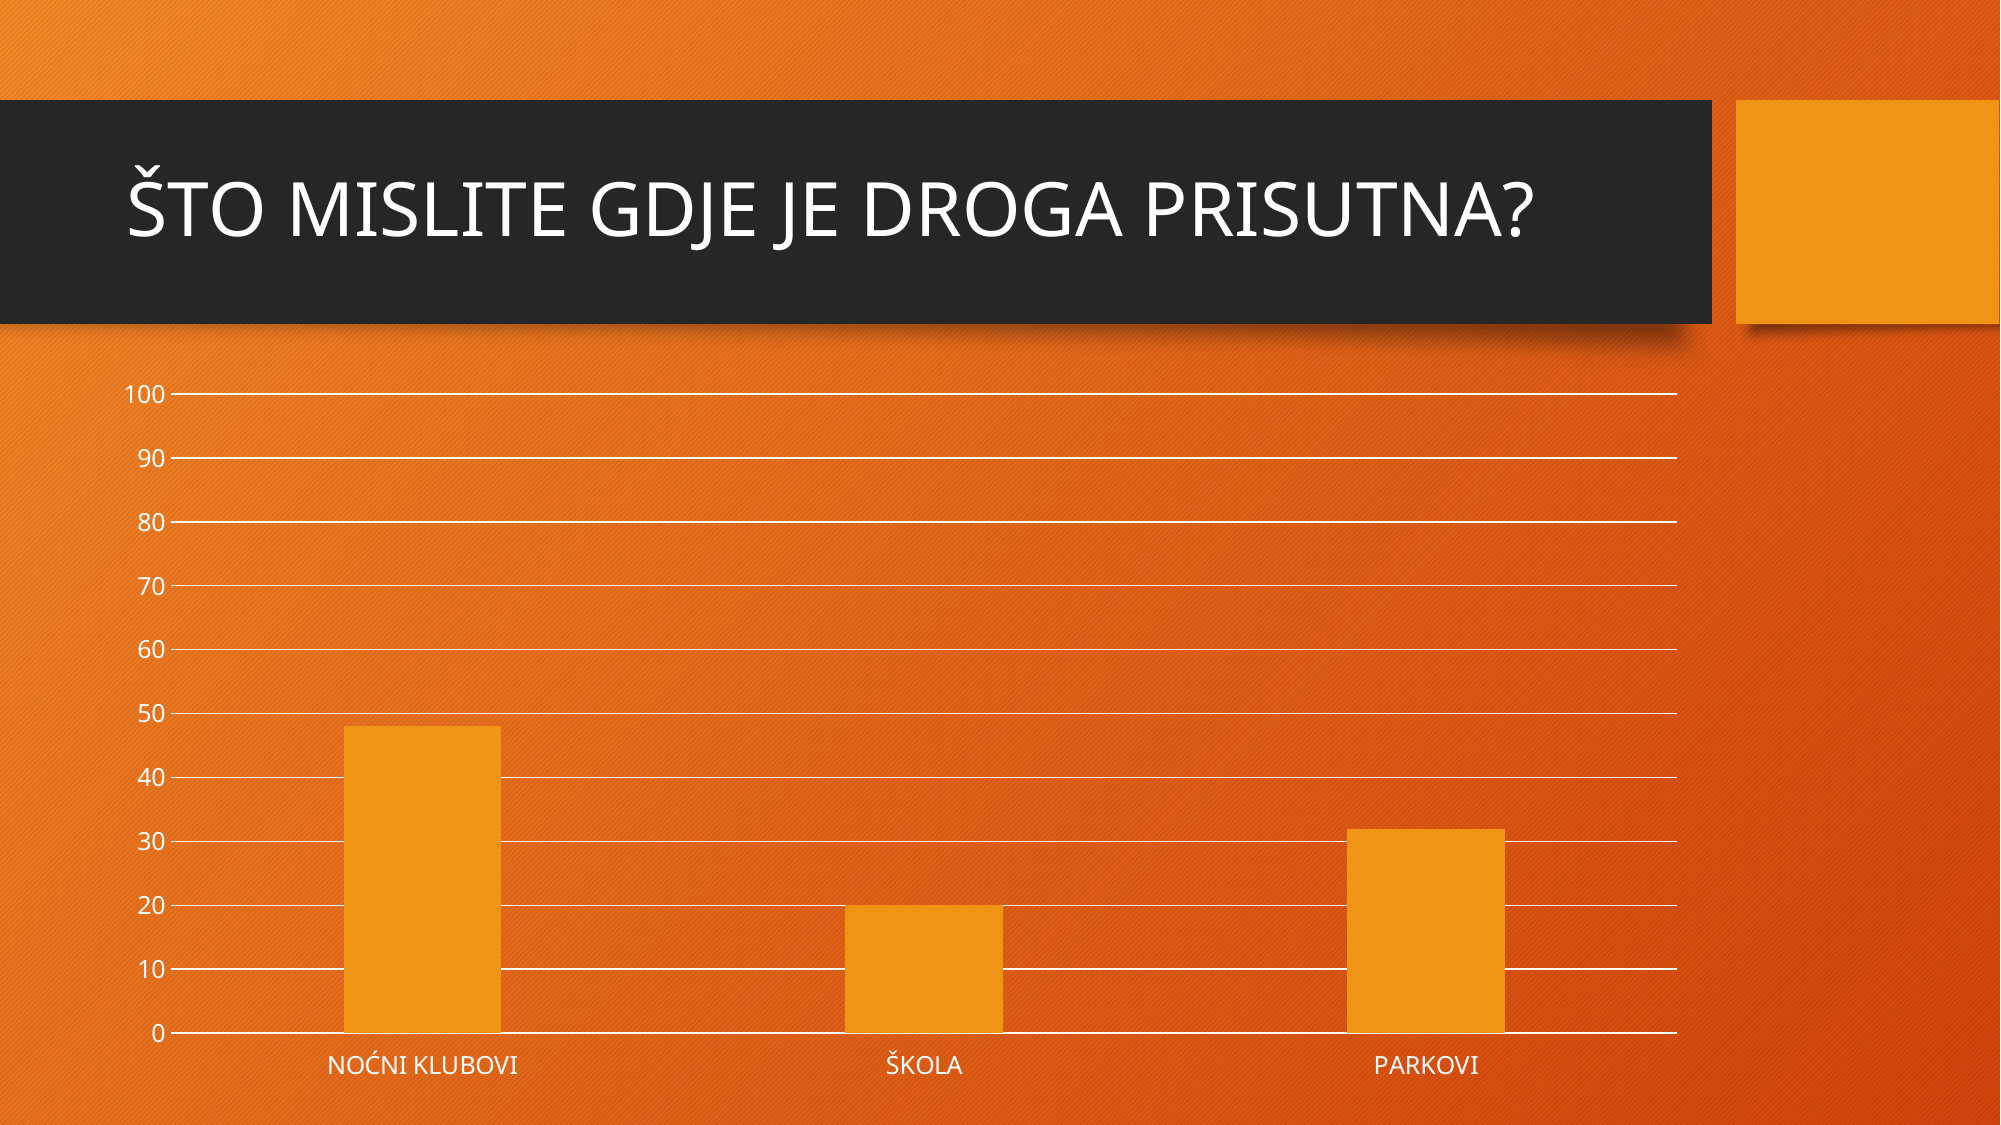

# ŠTO MISLITE GDJE JE DROGA PRISUTNA?
### Chart
| Category | Skup 1 |
|---|---|
| NOĆNI KLUBOVI | 48.0 |
| ŠKOLA | 20.0 |
| PARKOVI | 32.0 |